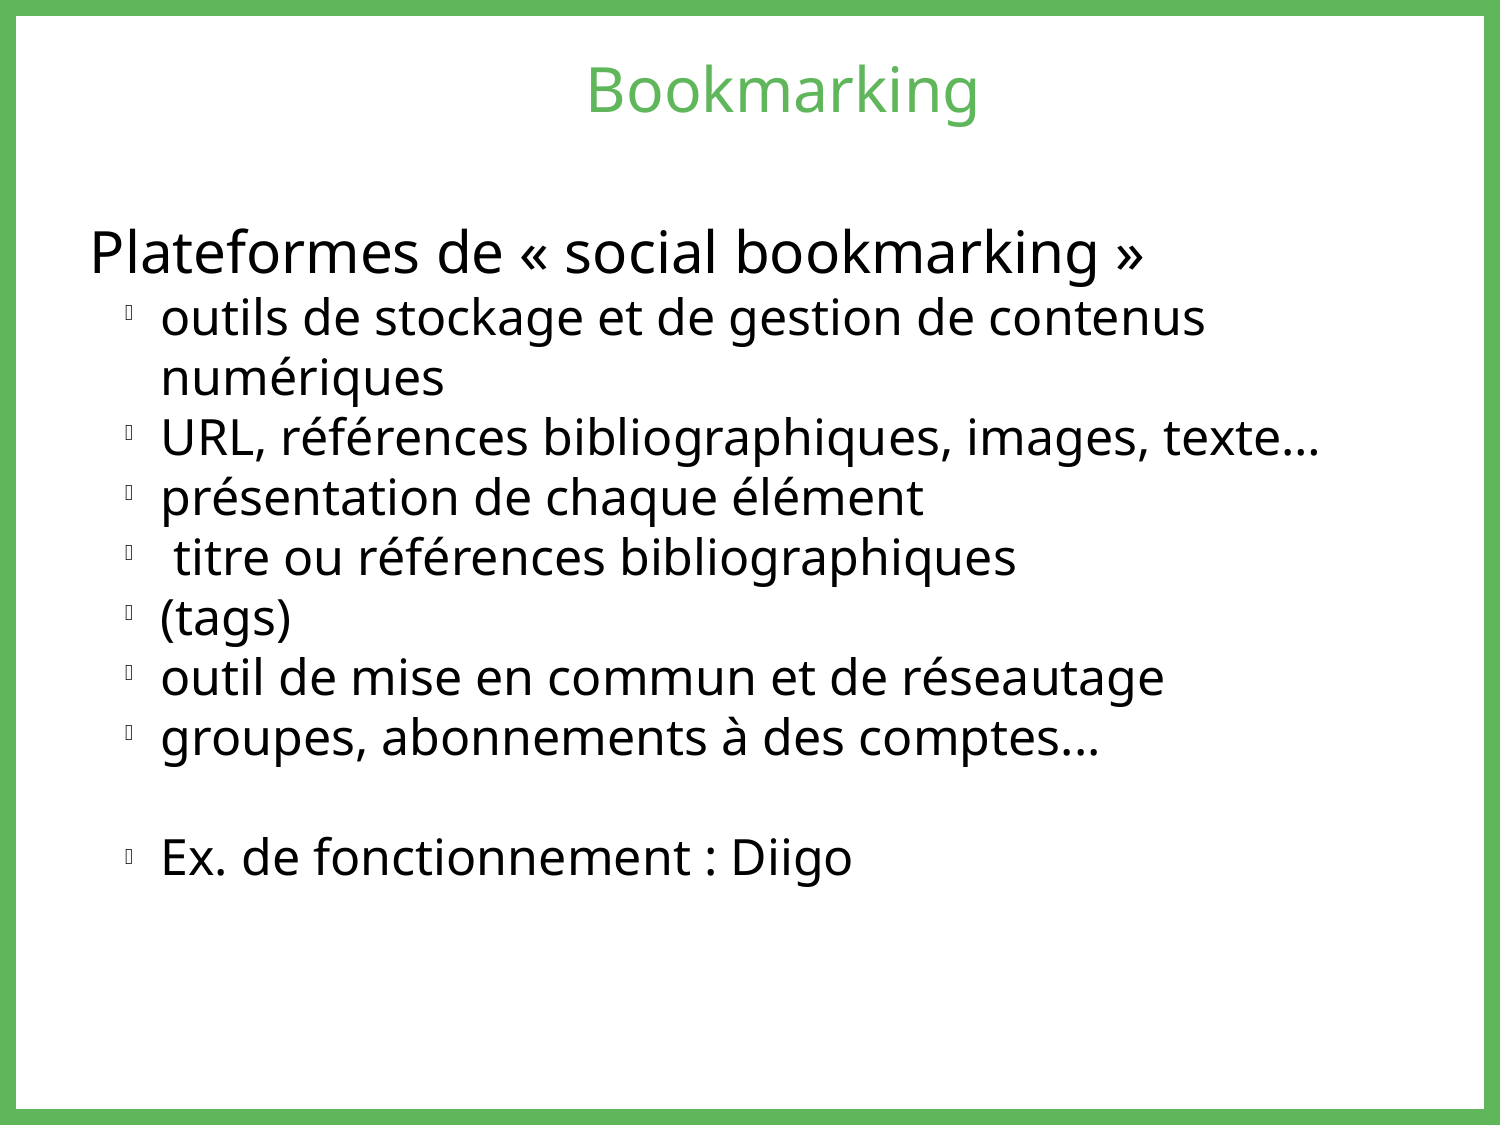

Bookmarking
Plateformes de « social bookmarking »
outils de stockage et de gestion de contenus numériques
URL, références bibliographiques, images, texte…
présentation de chaque élément
 titre ou références bibliographiques
(tags)
outil de mise en commun et de réseautage
groupes, abonnements à des comptes...
Ex. de fonctionnement : Diigo